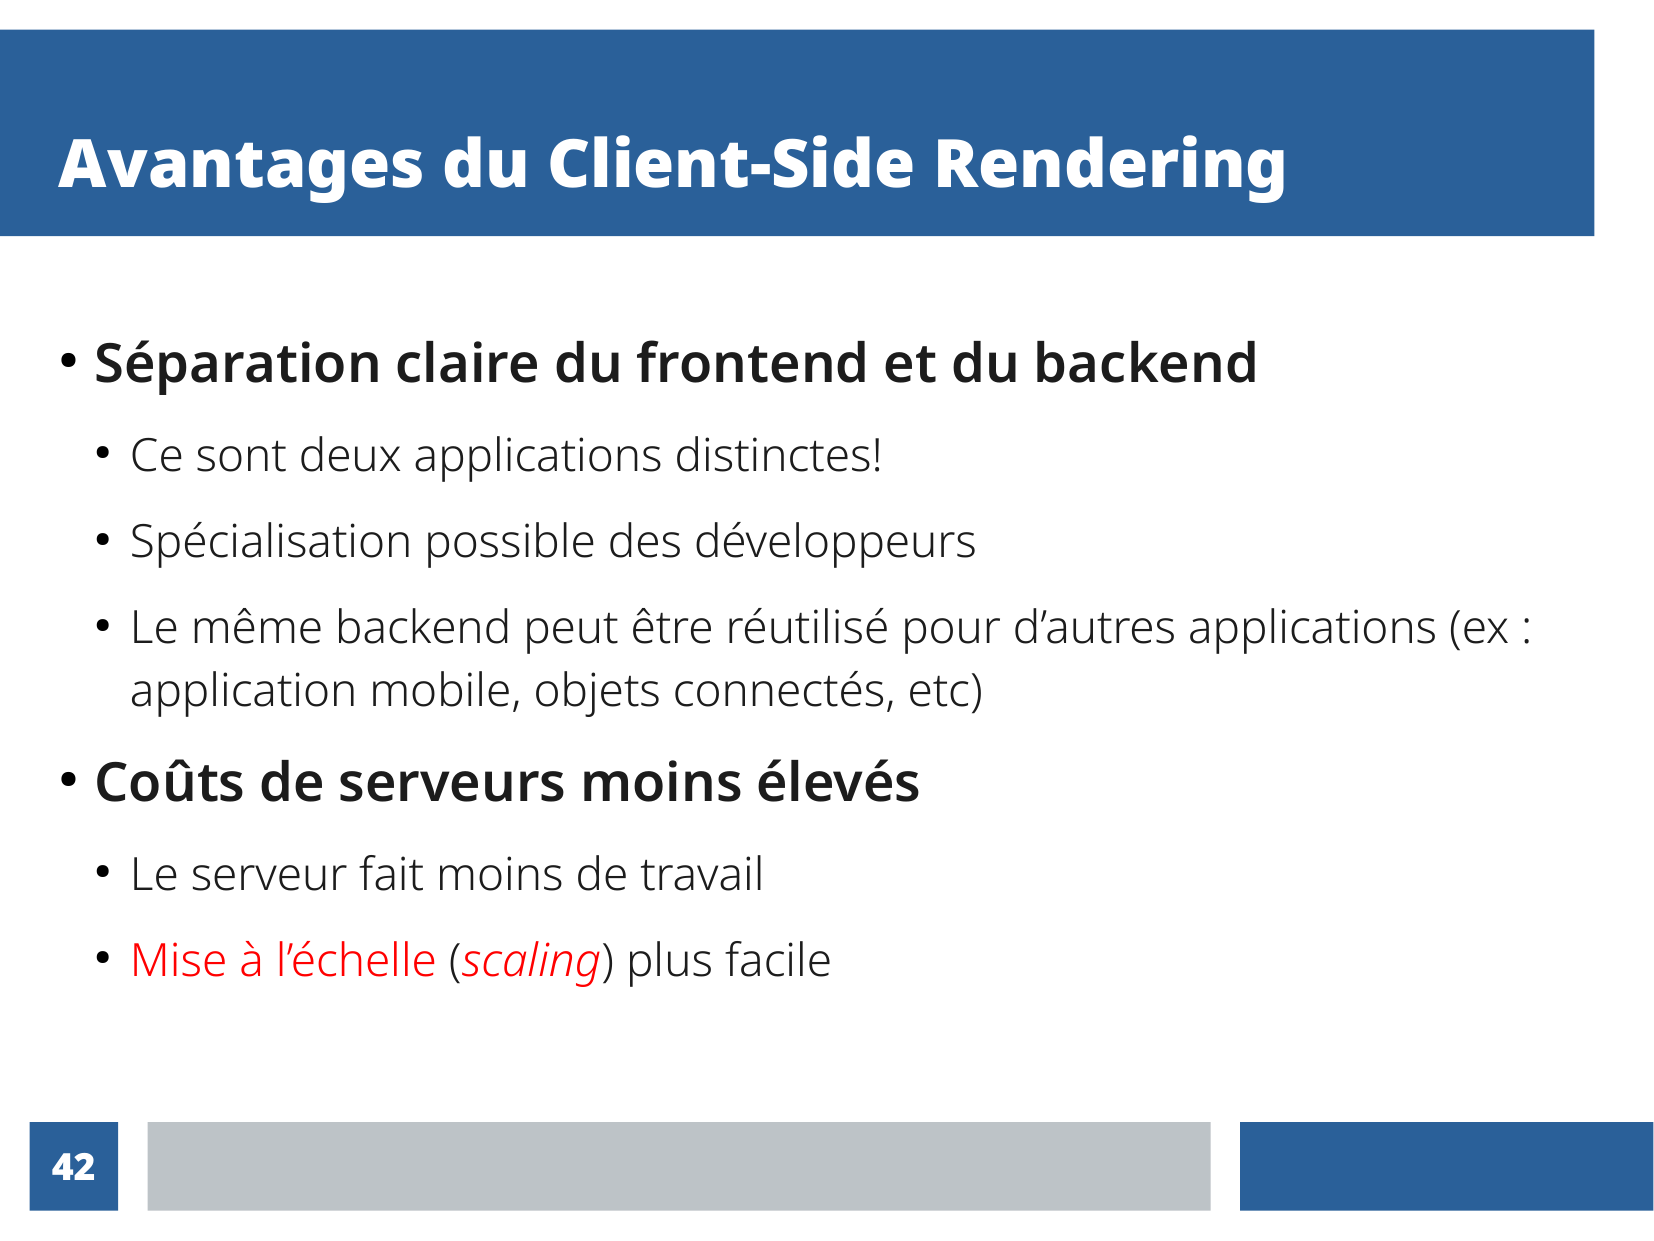

# Avantages du Client-Side Rendering
Séparation claire du frontend et du backend
Ce sont deux applications distinctes!
Spécialisation possible des développeurs
Le même backend peut être réutilisé pour d’autres applications (ex : application mobile, objets connectés, etc)
Coûts de serveurs moins élevés
Le serveur fait moins de travail
Mise à l’échelle (scaling) plus facile
42